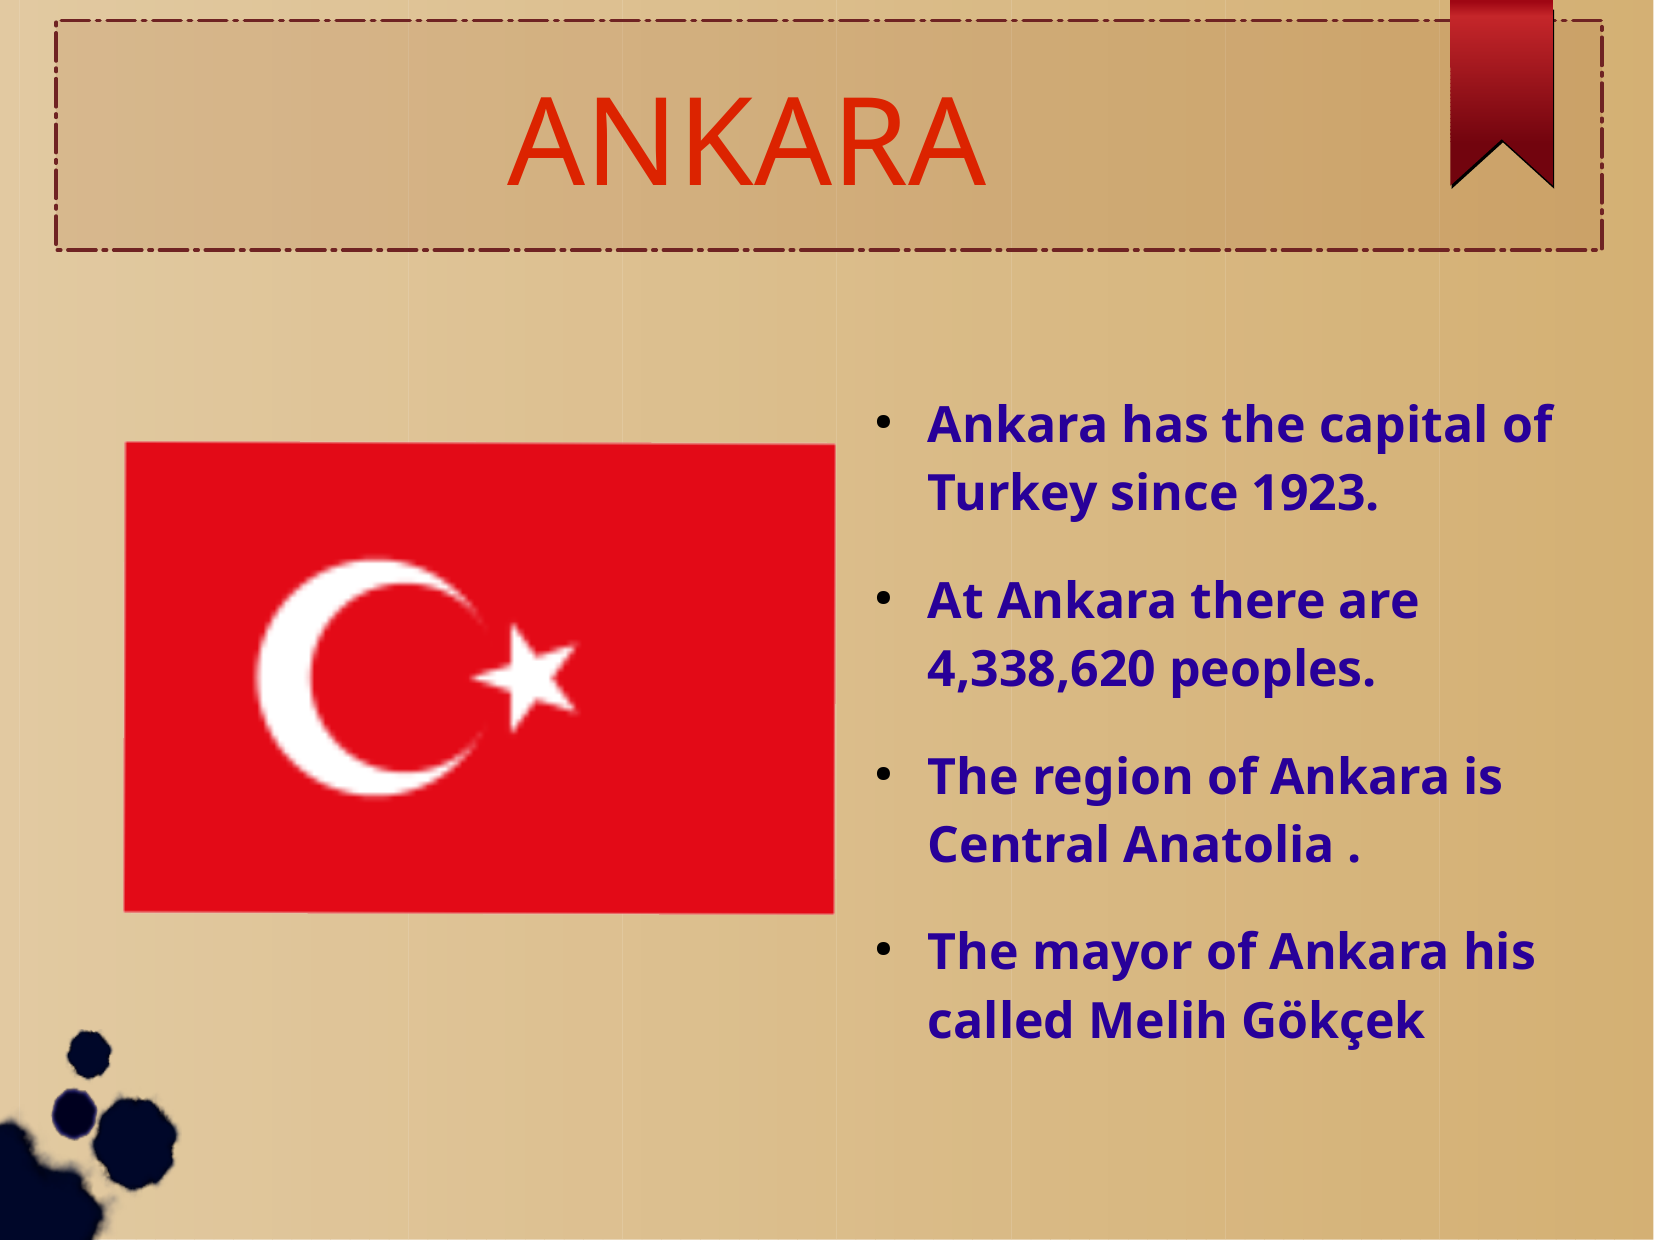

# ANKARA
Ankara has the capital of Turkey since 1923.
At Ankara there are 4,338,620 peoples.
The region of Ankara is Central Anatolia .
The mayor of Ankara his called Melih Gökçek